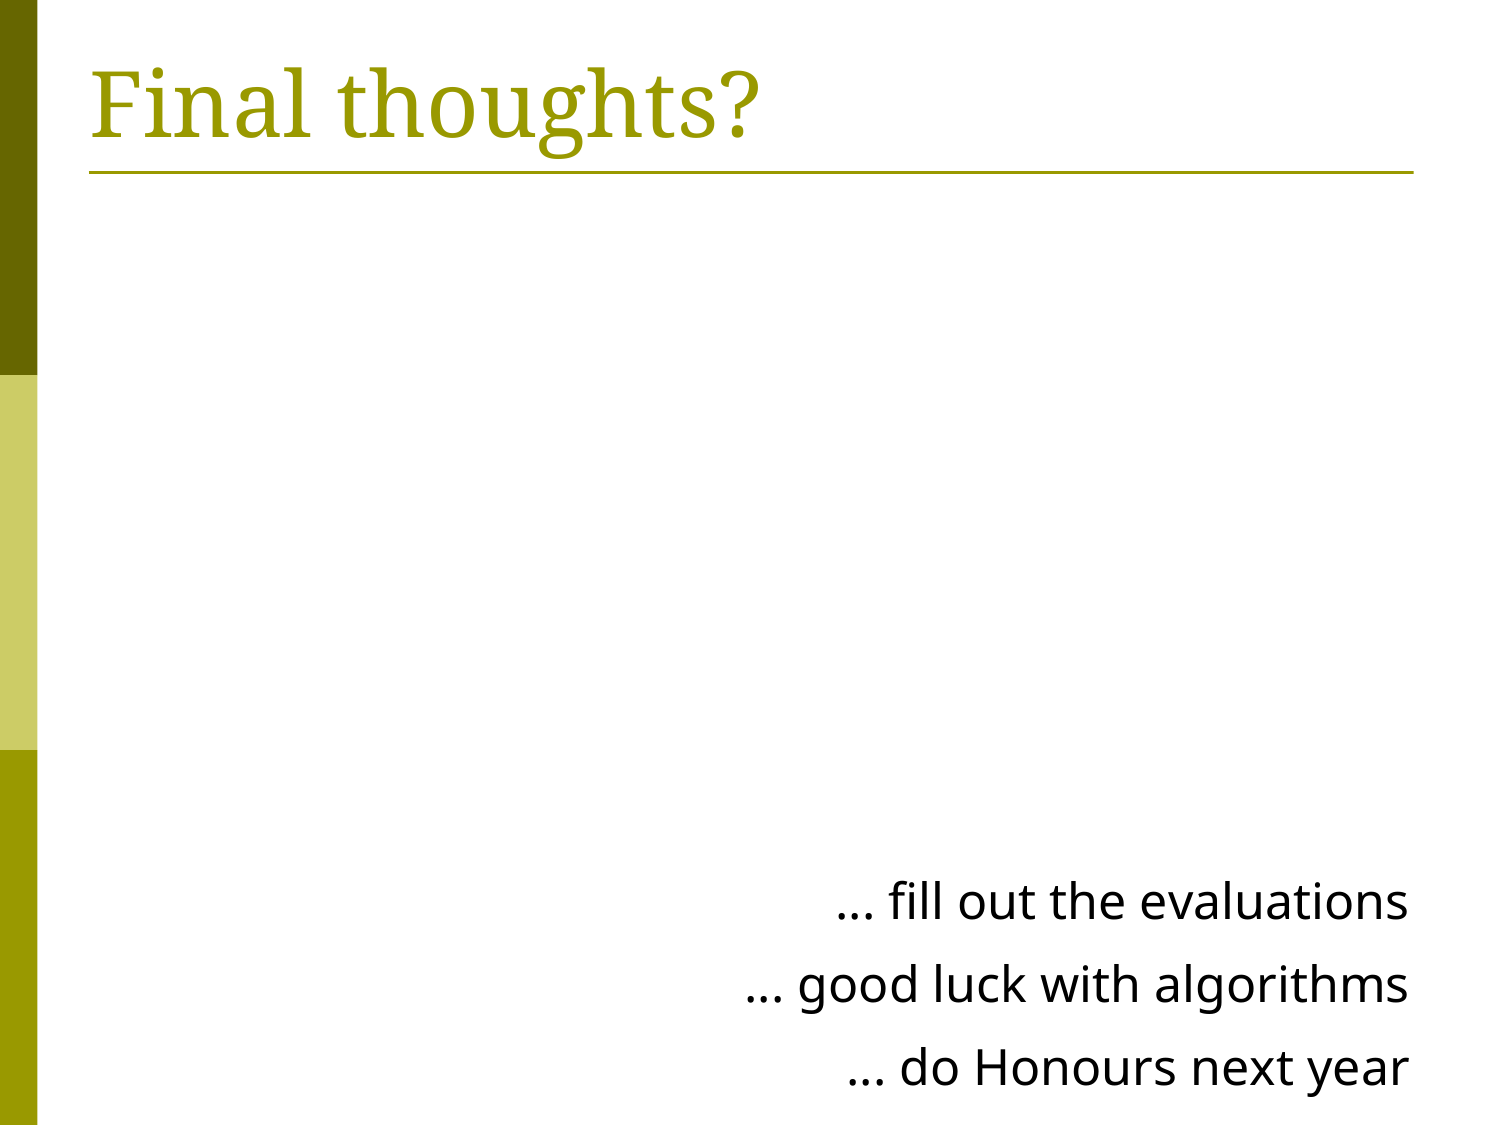

# Final thoughts?
... fill out the evaluations
... good luck with algorithms
... do Honours next year
... so long and thank for all the fish!